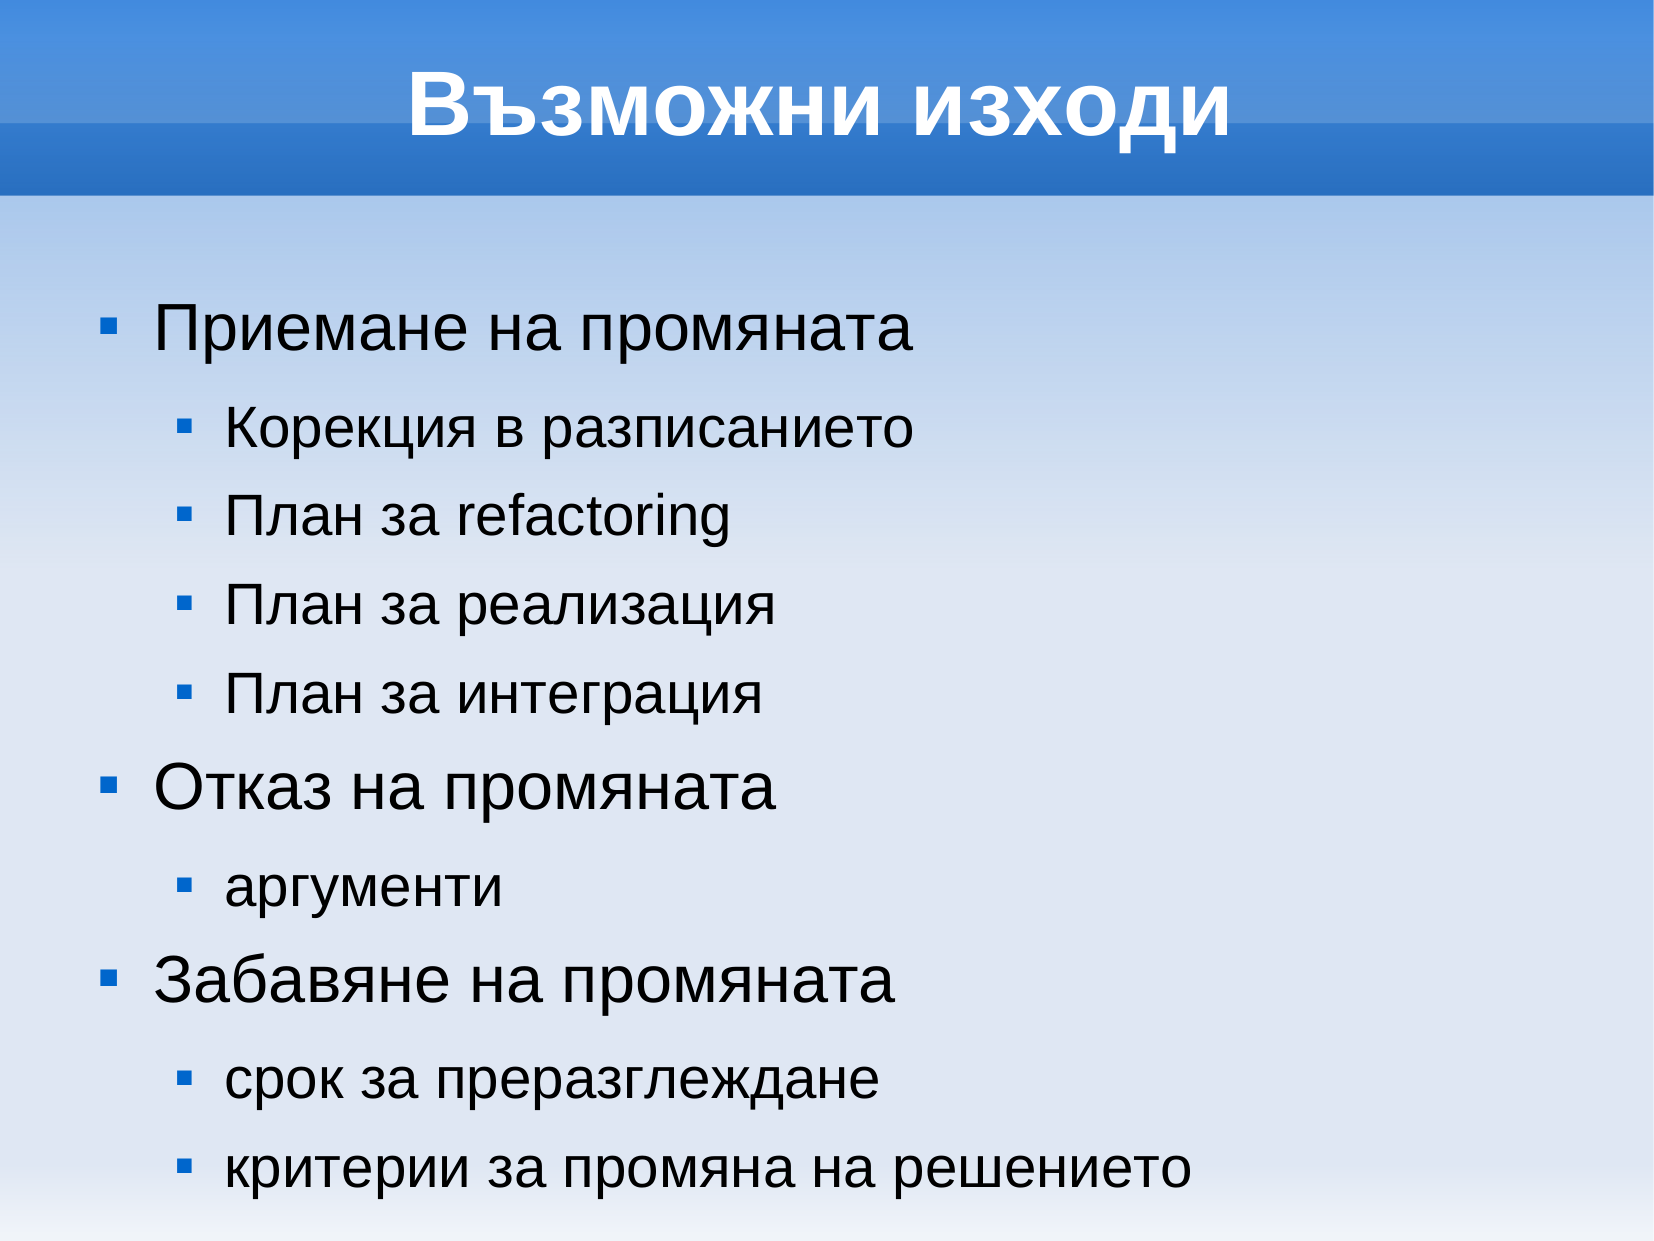

# Възможни изходи
Приемане на промяната
Корекция в разписанието
План за refactoring
План за реализация
План за интеграция
Отказ на промяната
аргументи
Забавяне на промяната
срок за преразглеждане
критерии за промяна на решението